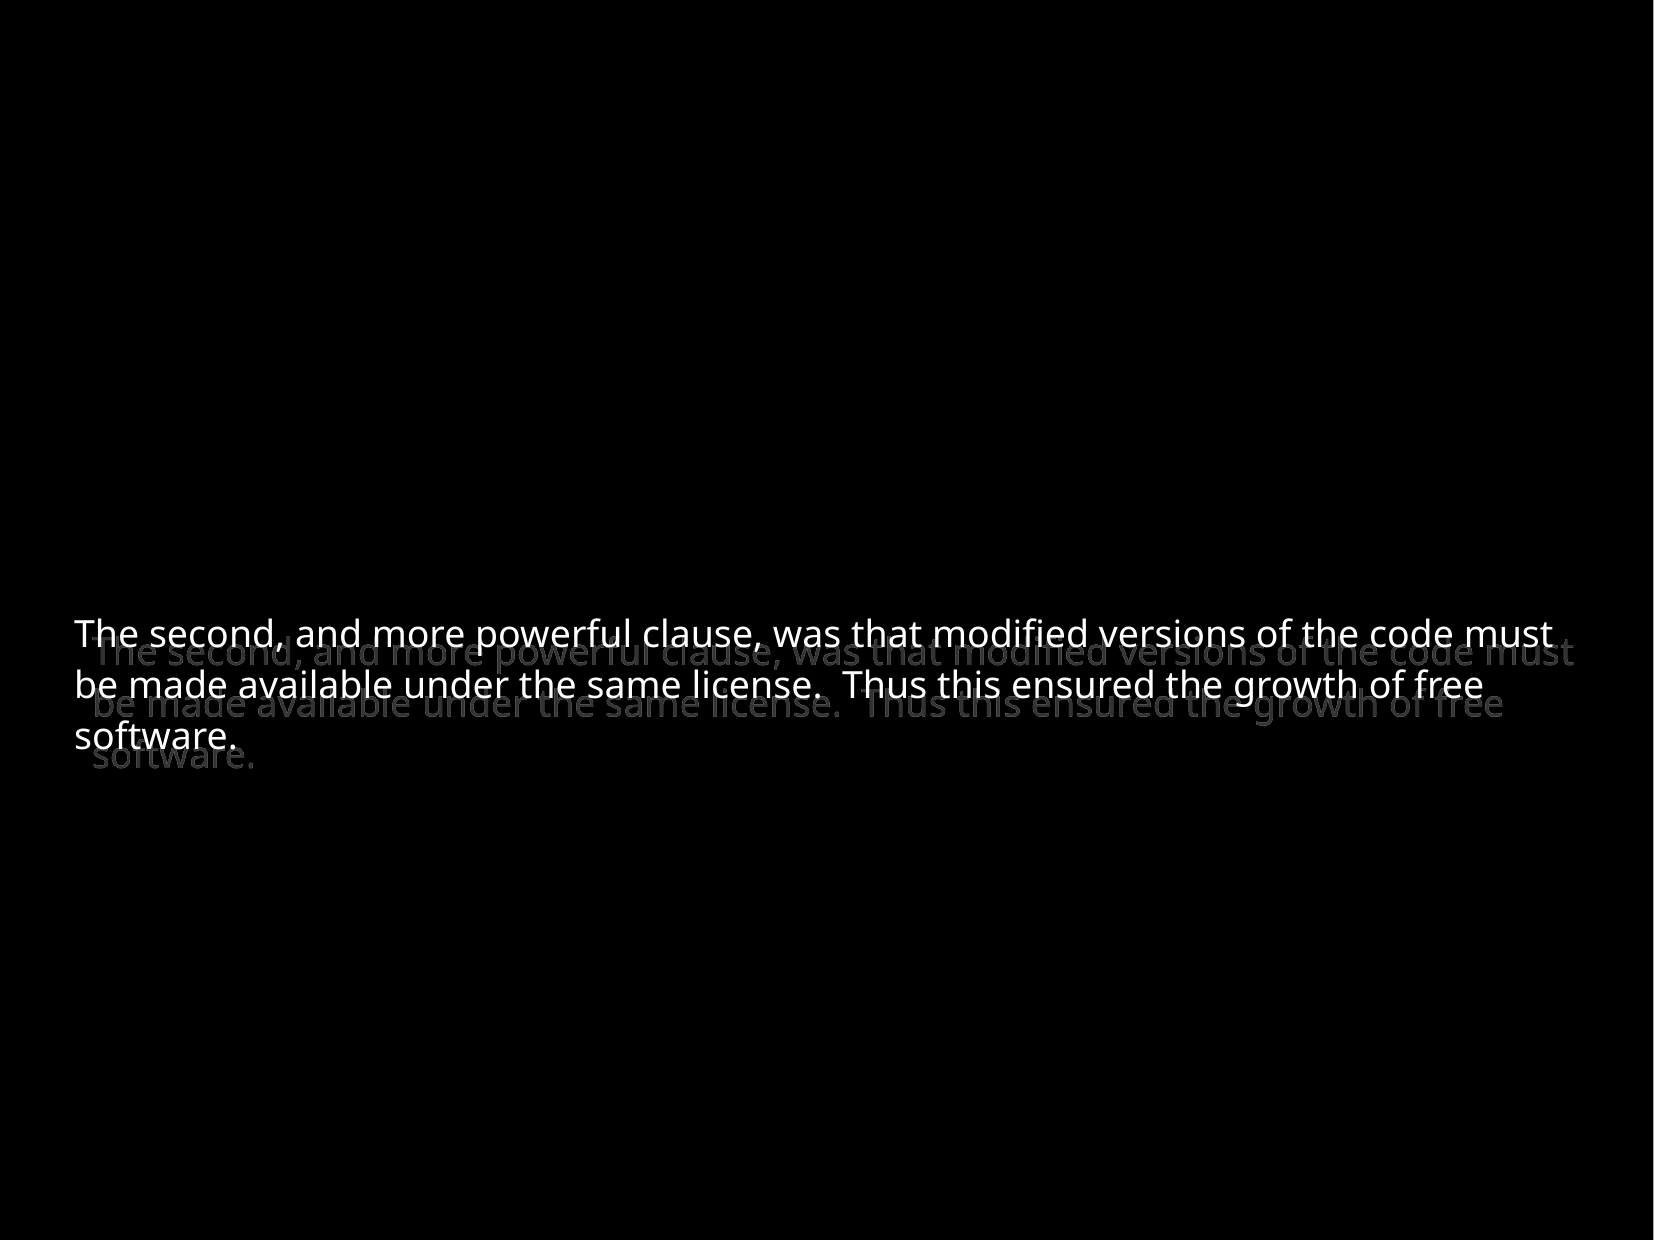

The second, and more powerful clause, was that modified versions of the code must
be made available under the same license. Thus this ensured the growth of free
software.